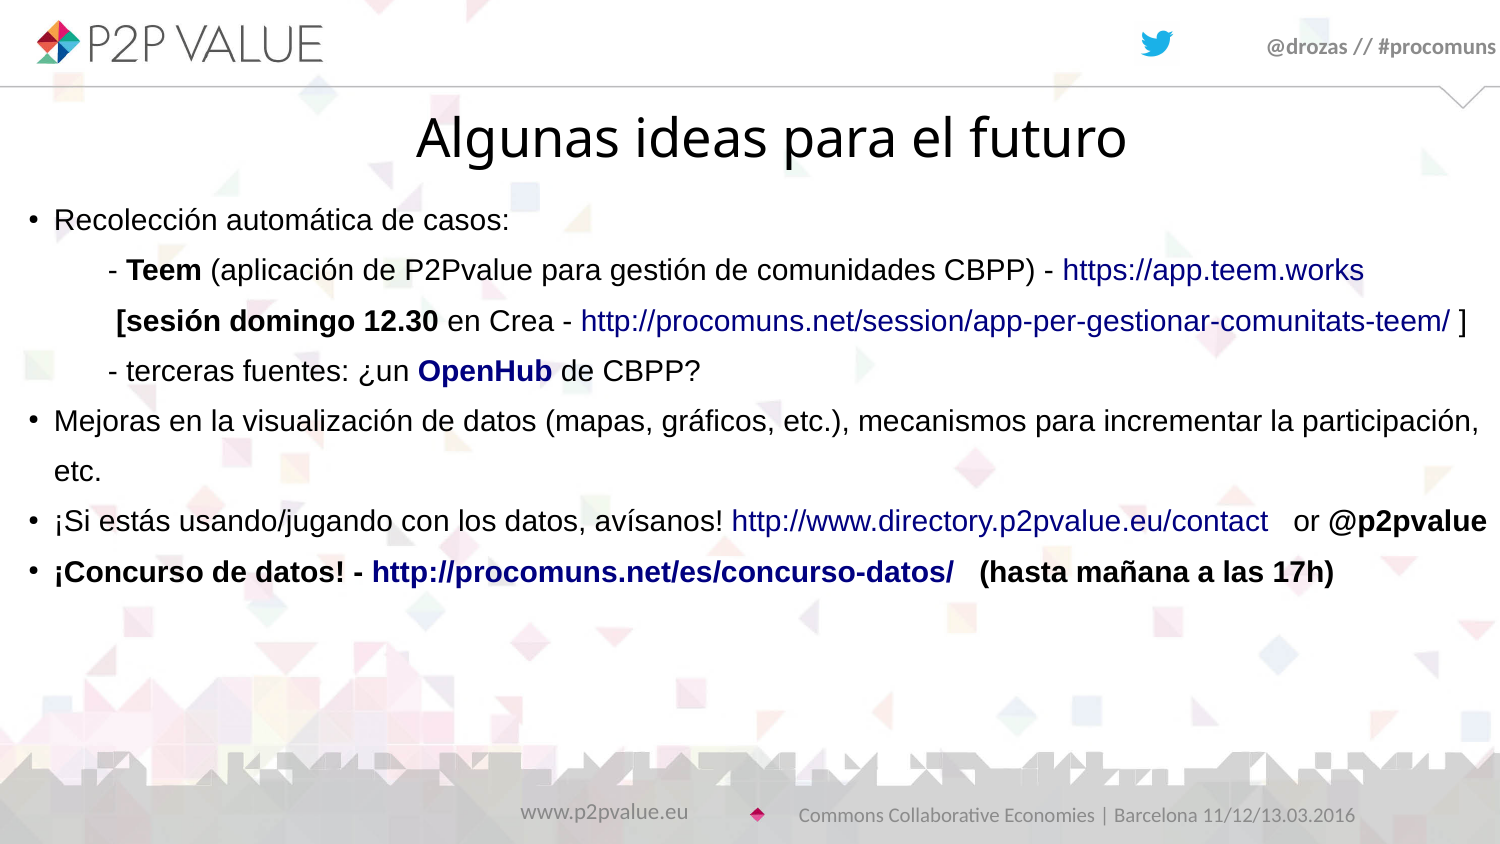

@drozas // #procomuns
# Algunas ideas para el futuro
Recolección automática de casos:
	- Teem (aplicación de P2Pvalue para gestión de comunidades CBPP) - https://app.teem.works
	 [sesión domingo 12.30 en Crea - http://procomuns.net/session/app-per-gestionar-comunitats-teem/ ]
	- terceras fuentes: ¿un OpenHub de CBPP?
Mejoras en la visualización de datos (mapas, gráficos, etc.), mecanismos para incrementar la participación, etc.
¡Si estás usando/jugando con los datos, avísanos! http://www.directory.p2pvalue.eu/contact or @p2pvalue
¡Concurso de datos! - http://procomuns.net/es/concurso-datos/ (hasta mañana a las 17h)
www.p2pvalue.eu
Commons Collaborative Economies | Barcelona 11/12/13.03.2016